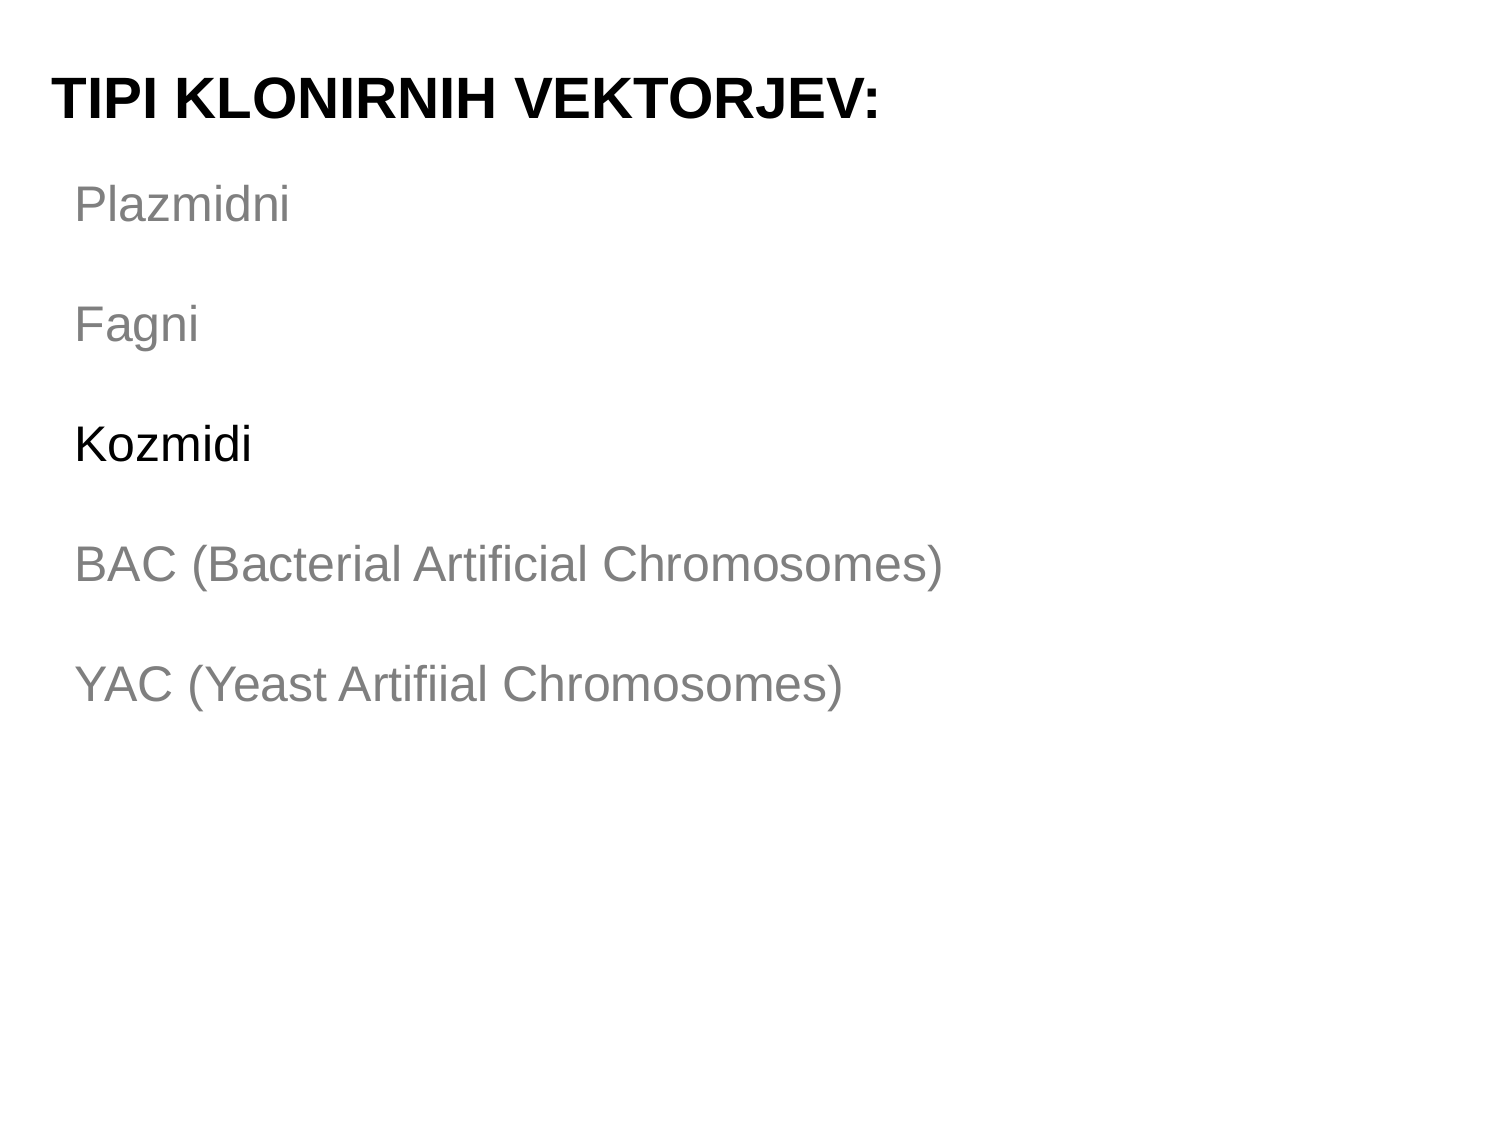

TIPI KLONIRNIH VEKTORJEV:
Plazmidni
Fagni
Kozmidi
BAC (Bacterial Artificial Chromosomes)
YAC (Yeast Artifiial Chromosomes)